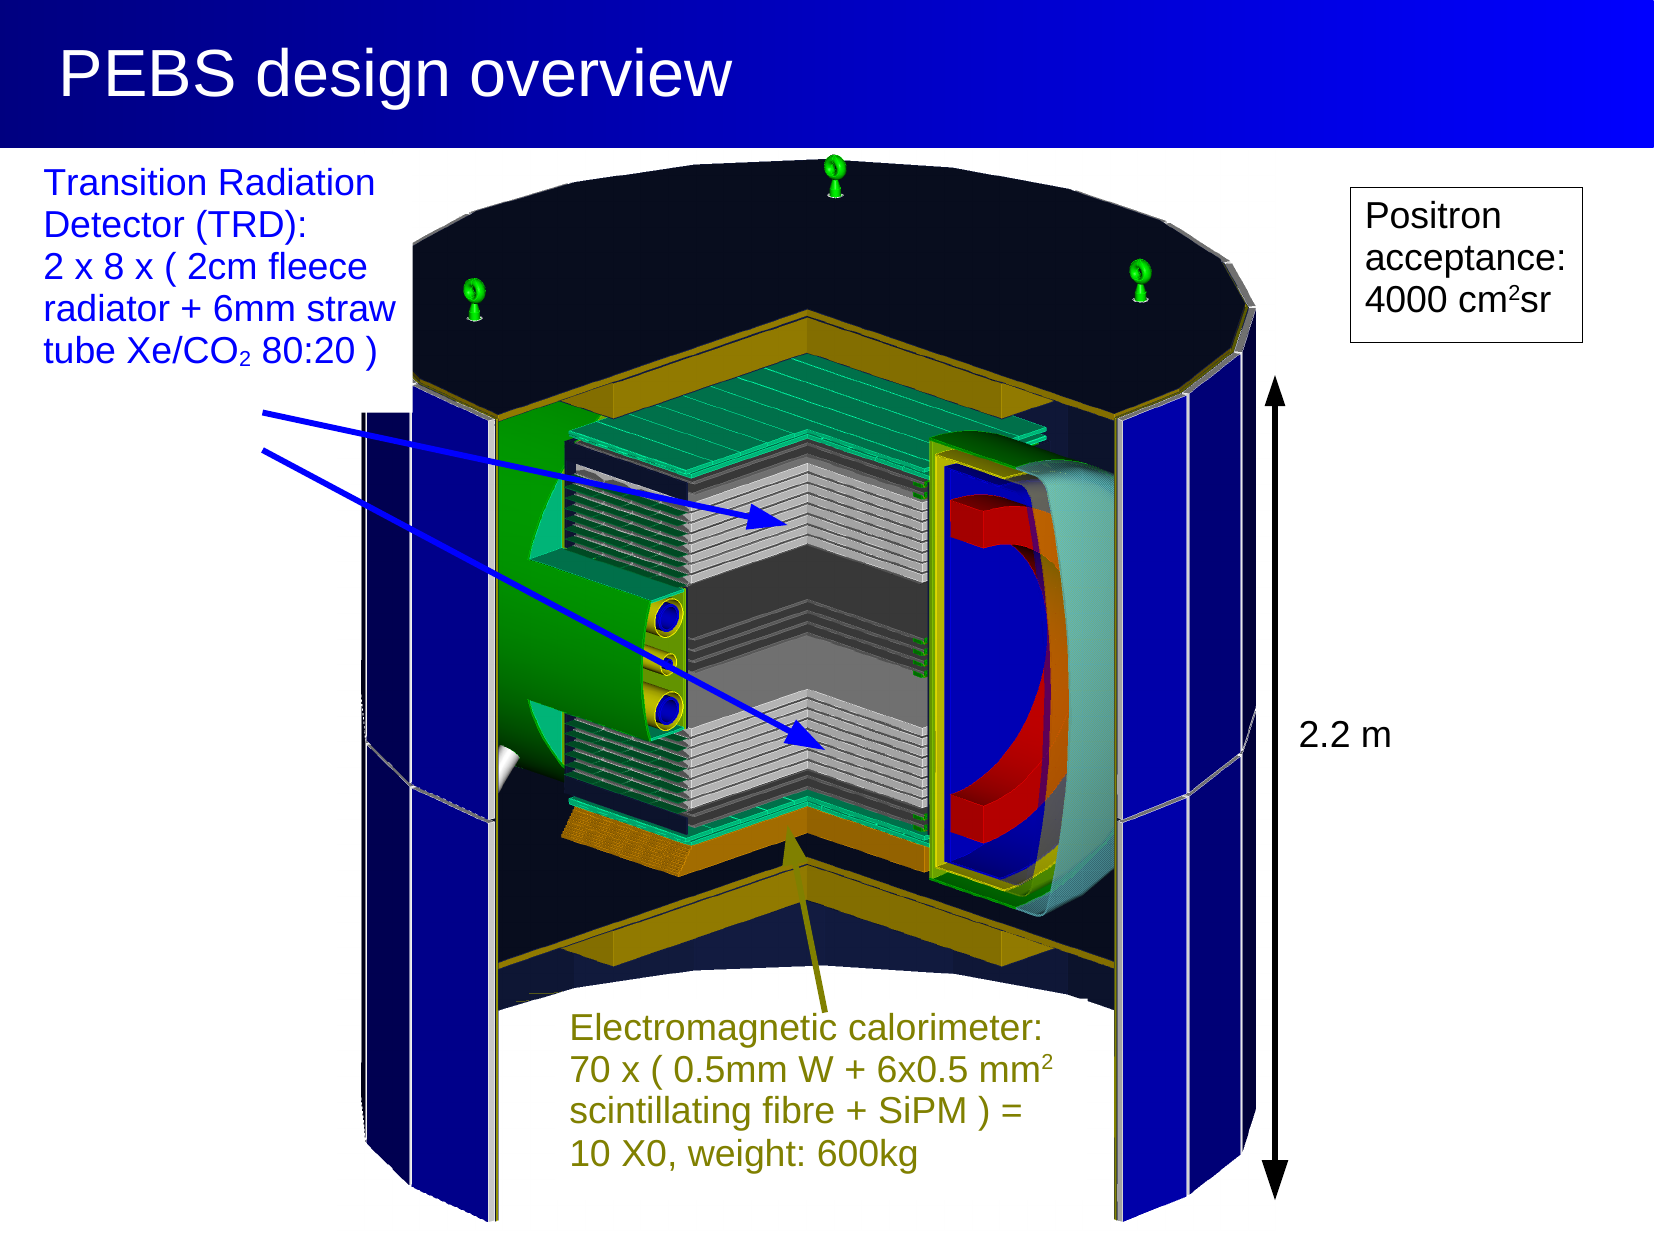

# PEBS design overview
Transition Radiation Detector (TRD):
2 x 8 x ( 2cm fleece radiator + 6mm straw tube Xe/CO2 80:20 )
Positron acceptance:
4000 cm2sr
2.2 m
Electromagnetic calorimeter:
70 x ( 0.5mm W + 6x0.5 mm2 scintillating fibre + SiPM ) = 10 X0, weight: 600kg